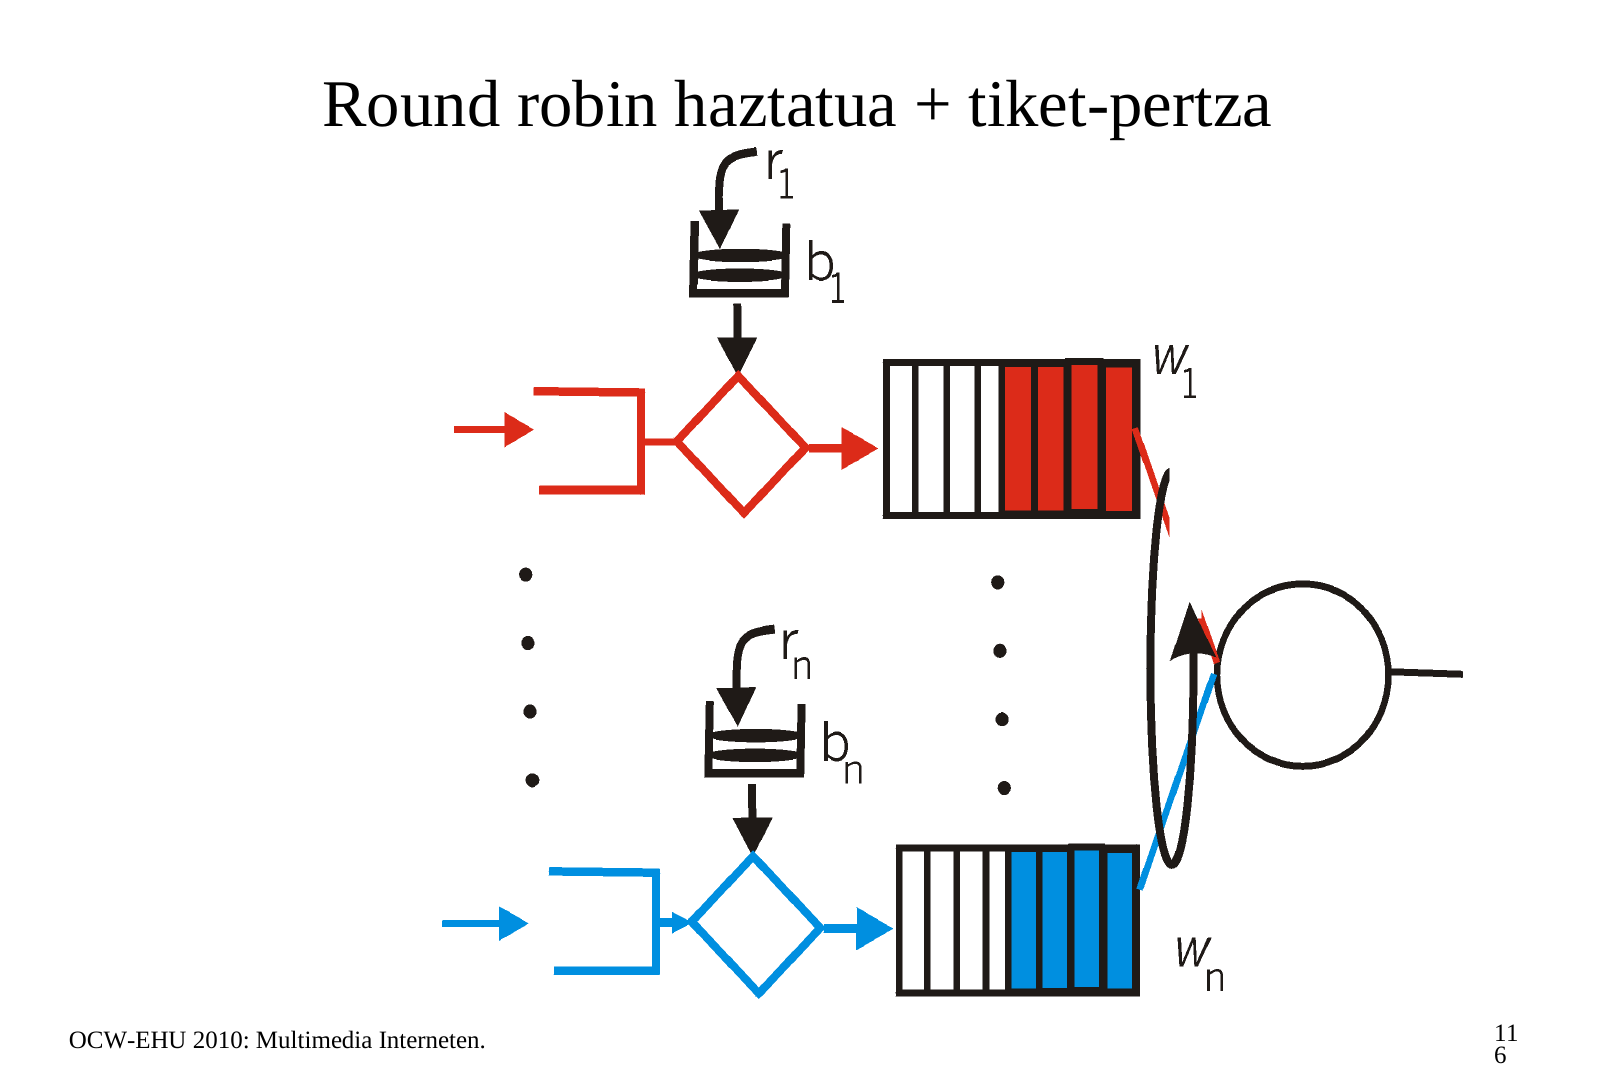

# Round robin haztatua + tiket-pertza
Iturria: J. Kurose, K.W.. Ross,
‘Computer Networking’
116